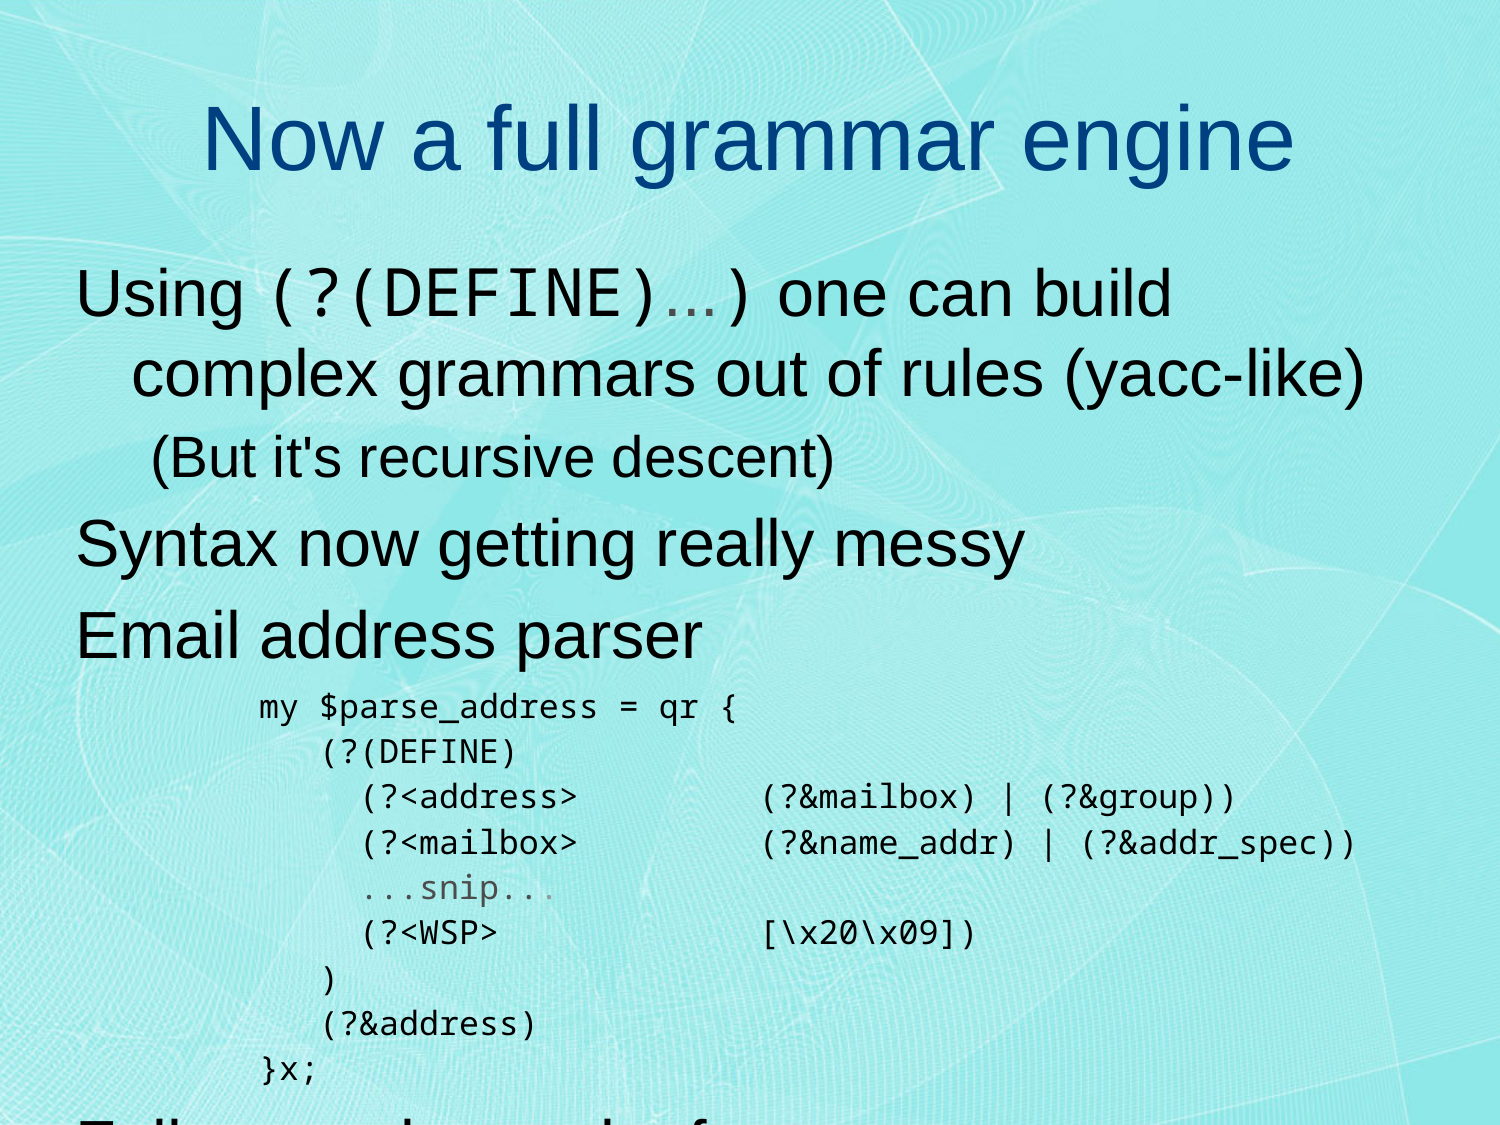

# Now a full grammar engine
Using (?(DEFINE)...) one can build complex grammars out of rules (yacc-like)
(But it's recursive descent)
Syntax now getting really messy
Email address parser
my $parse_address = qr {
 (?(DEFINE)
 (?<address> (?&mailbox) | (?&group))
 (?<mailbox> (?&name_addr) | (?&addr_spec))
 ...snip...
 (?<WSP> [\x20\x09])
 )
 (?&address)
}x;
Full example overleaf